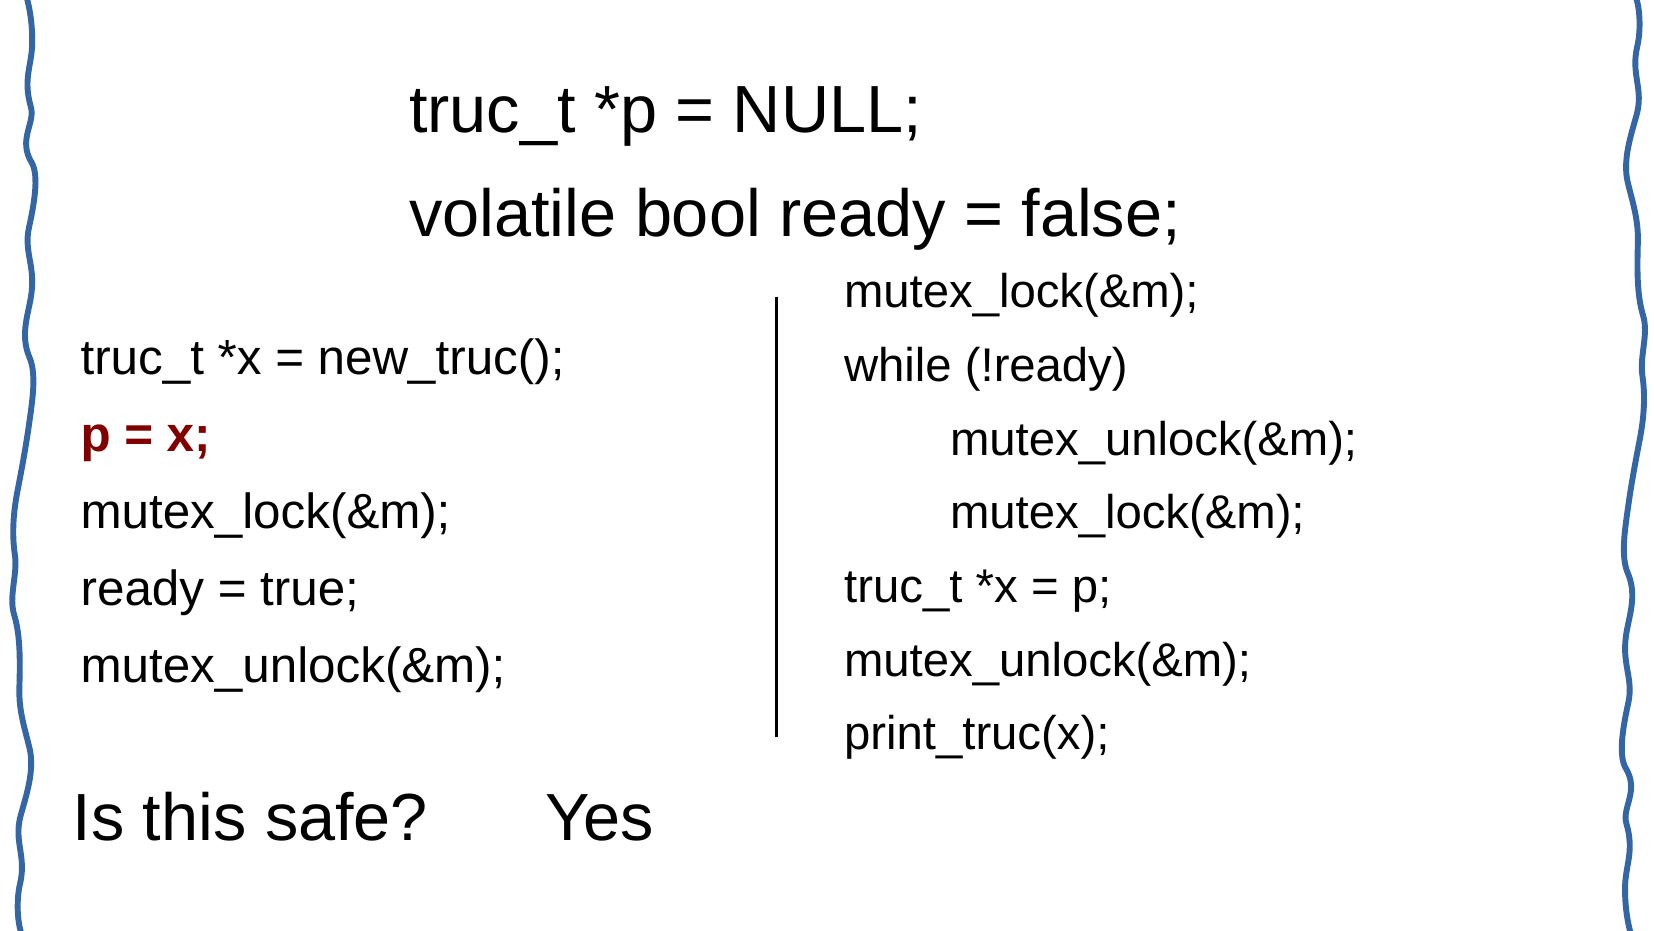

# truc_t *p = NULL;
volatile bool ready = false;
truc_t *x = new_truc();
p = x;
mutex_lock(&m);
ready = true;
mutex_unlock(&m);
mutex_lock(&m);
while (!ready)
   mutex_unlock(&m);
 mutex_lock(&m);
truc_t *x = p;
mutex_unlock(&m);
print_truc(x);
Is this safe?
Yes